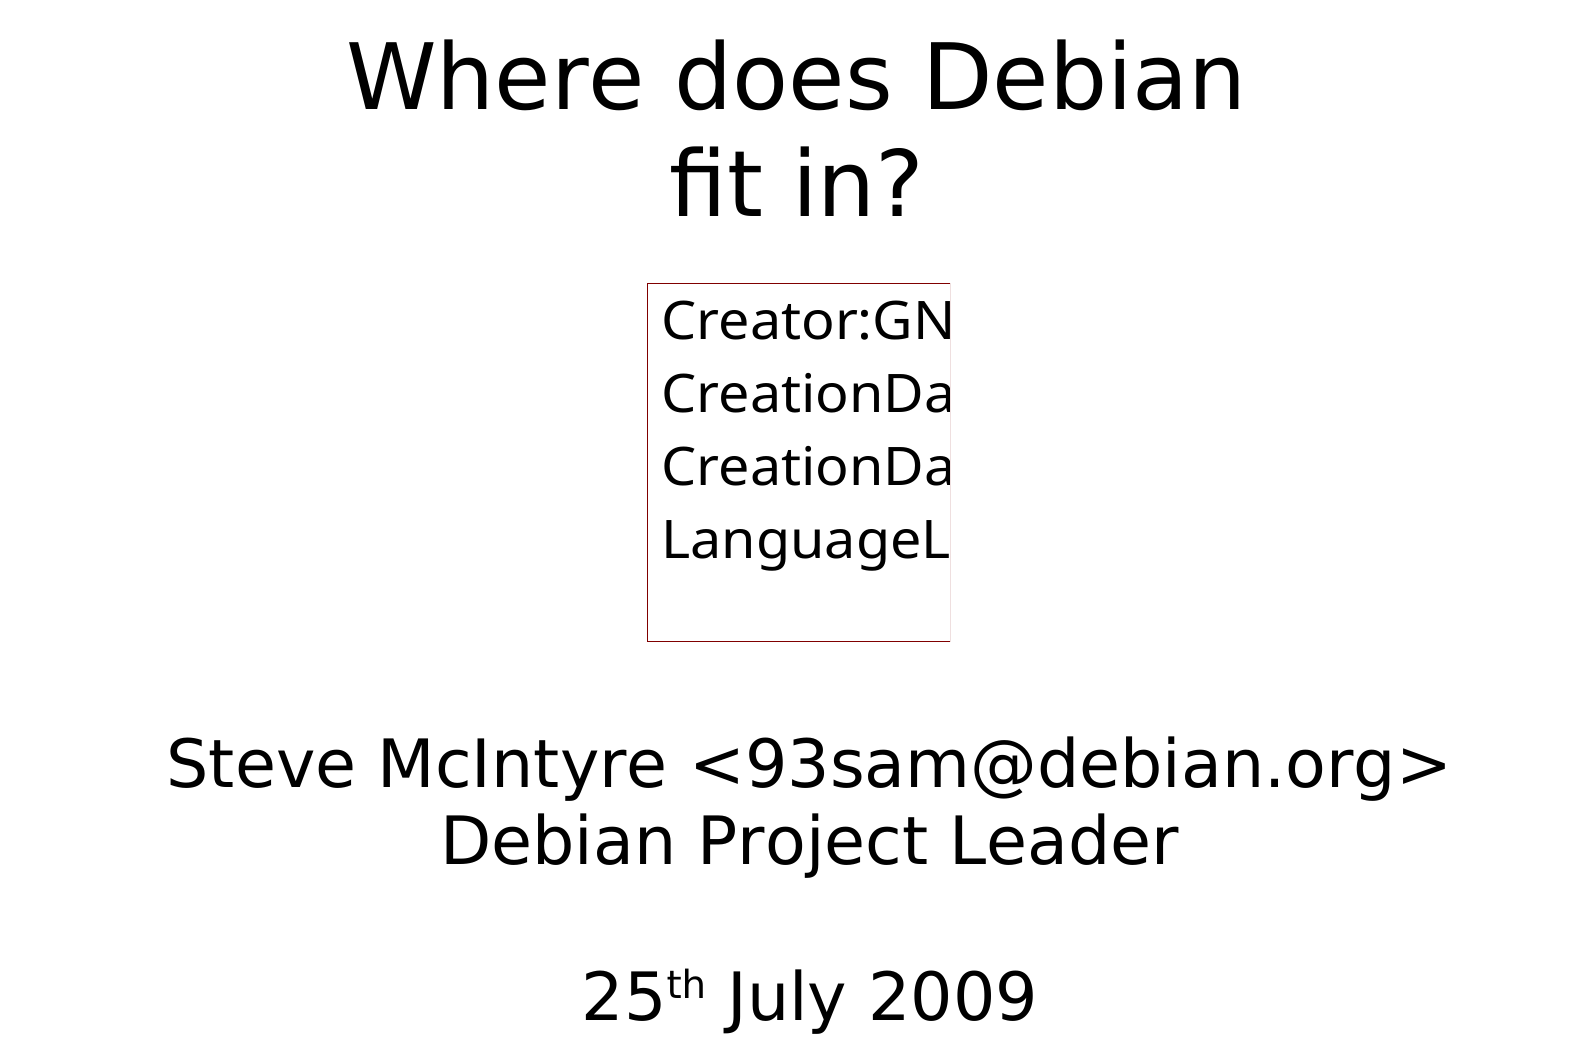

# Where does Debian fit in?
Steve McIntyre <93sam@debian.org>
Debian Project Leader
25th July 2009
1